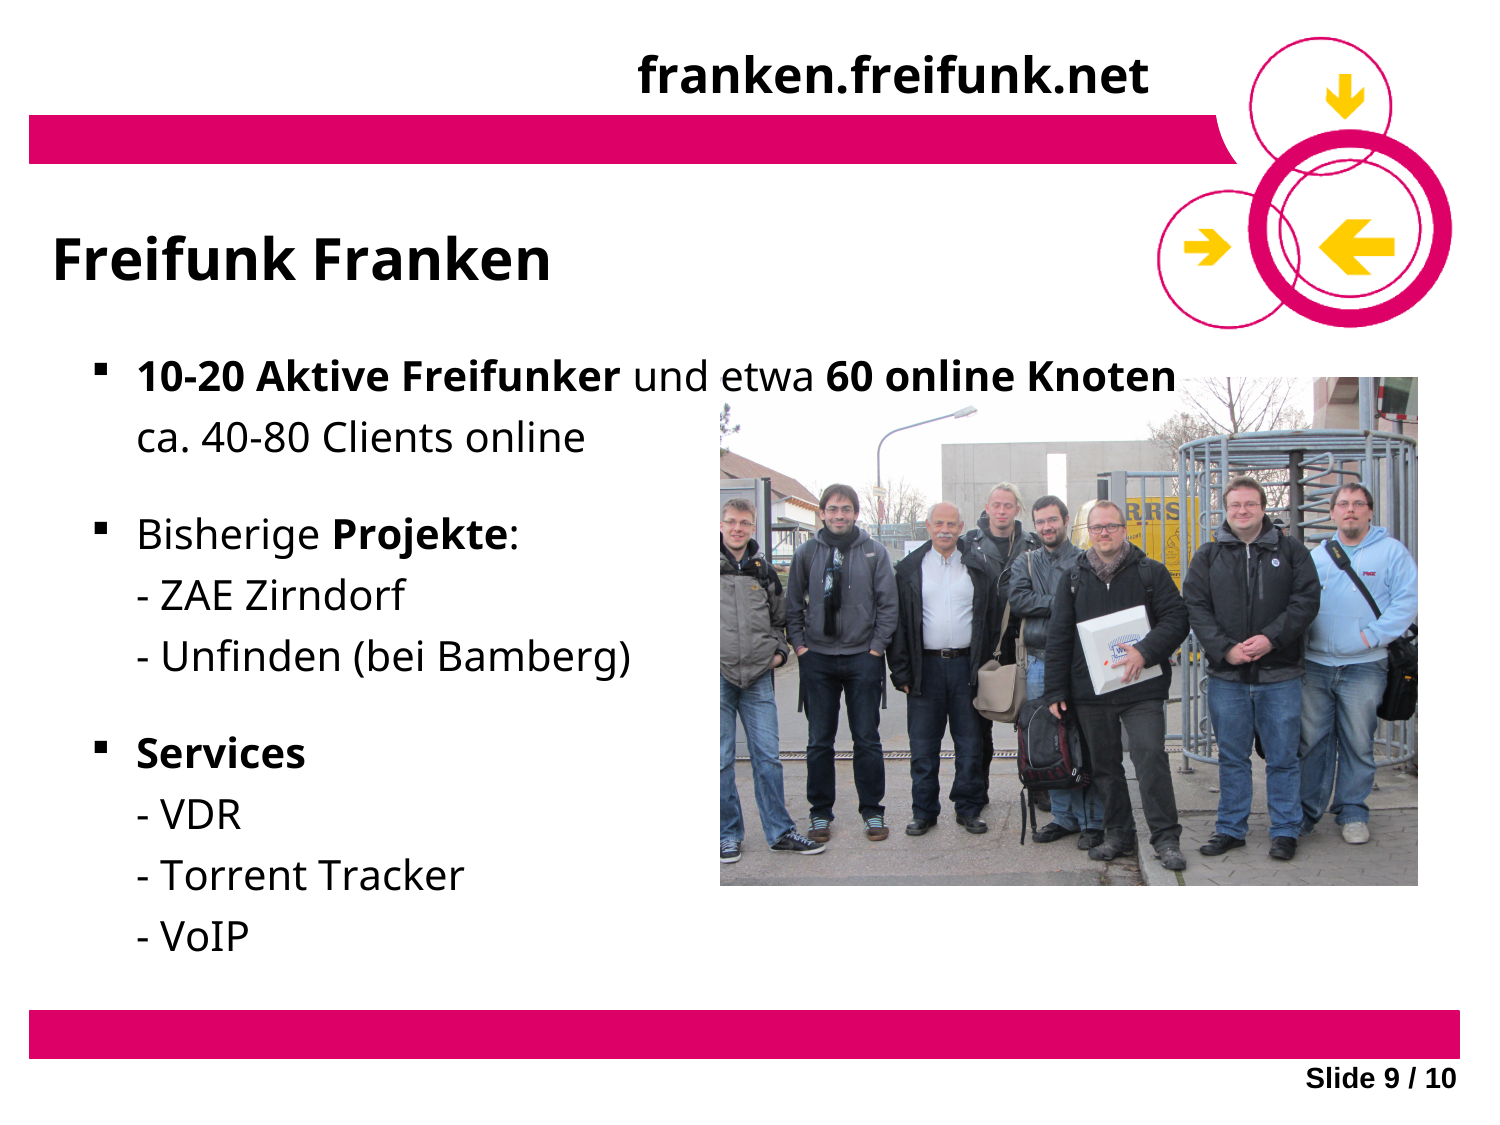

Freifunk Franken
10-20 Aktive Freifunker und etwa 60 online Knoten
ca. 40-80 Clients online
Bisherige Projekte:
- ZAE Zirndorf
- Unfinden (bei Bamberg)
Services
- VDR
- Torrent Tracker
- VoIP
9